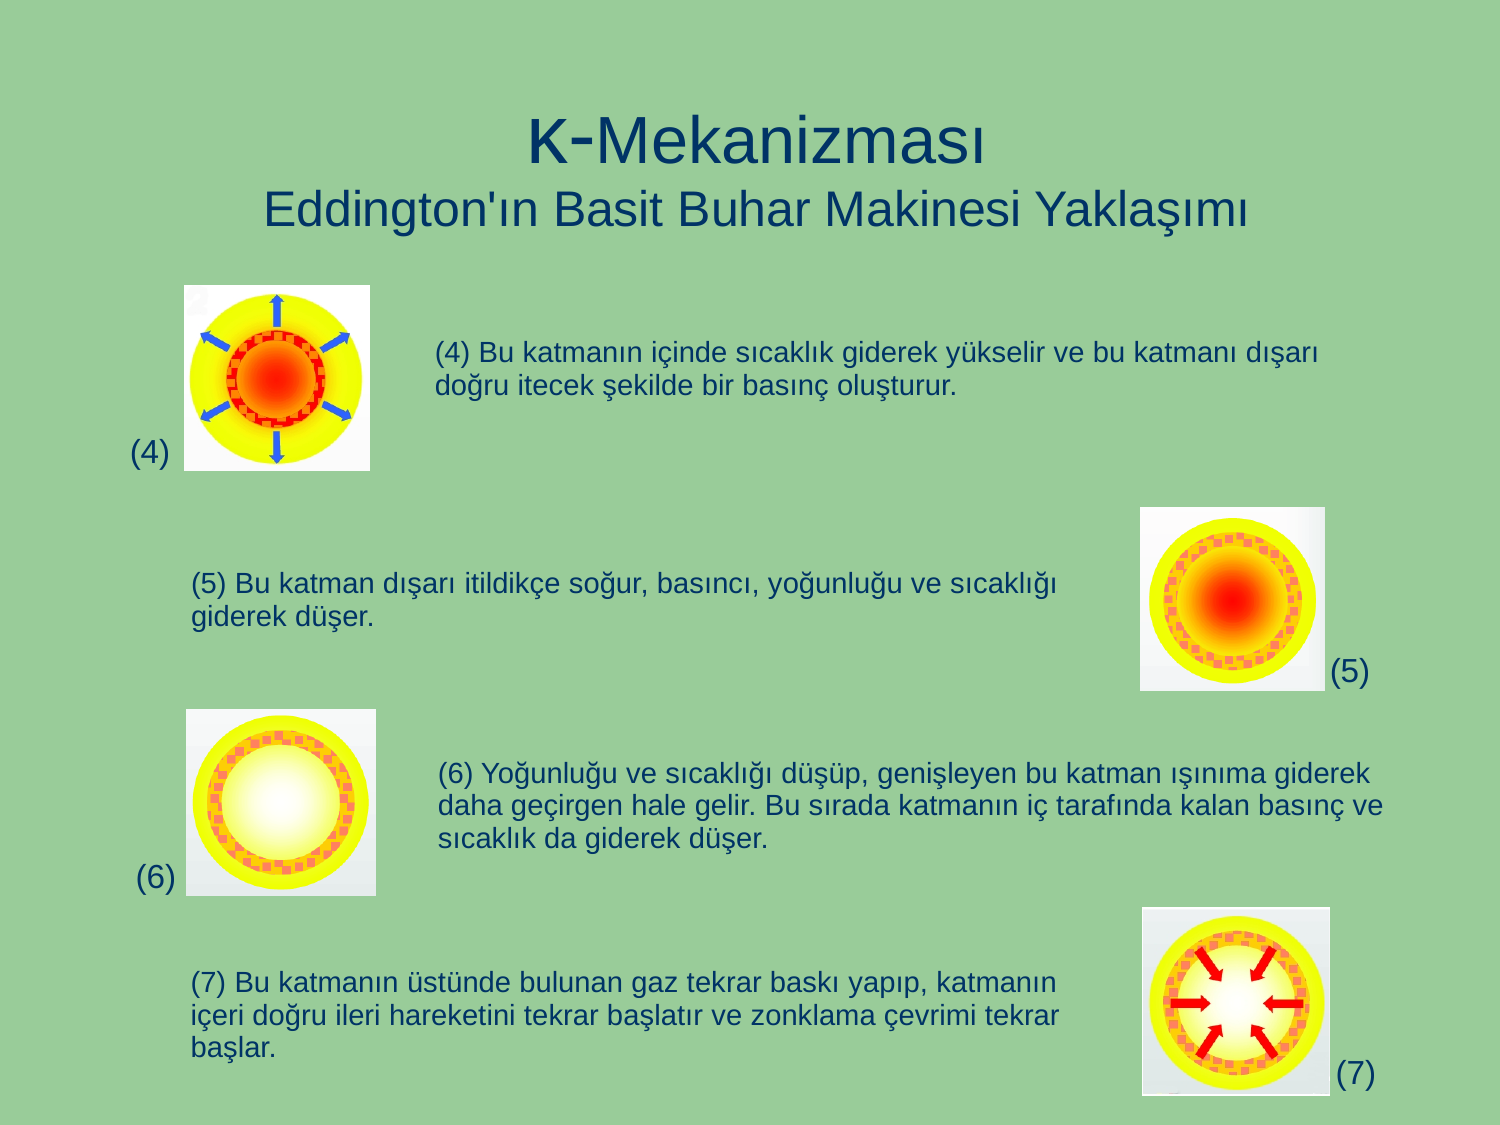

# κ-Mekanizması Eddington'ın Basit Buhar Makinesi Yaklaşımı
(4) Bu katmanın içinde sıcaklık giderek yükselir ve bu katmanı dışarı doğru itecek şekilde bir basınç oluşturur.
(4)
(5) Bu katman dışarı itildikçe soğur, basıncı, yoğunluğu ve sıcaklığı giderek düşer.
(5)
(6) Yoğunluğu ve sıcaklığı düşüp, genişleyen bu katman ışınıma giderek daha geçirgen hale gelir. Bu sırada katmanın iç tarafında kalan basınç ve sıcaklık da giderek düşer.
(6)
(7) Bu katmanın üstünde bulunan gaz tekrar baskı yapıp, katmanın içeri doğru ileri hareketini tekrar başlatır ve zonklama çevrimi tekrar başlar.
(7)